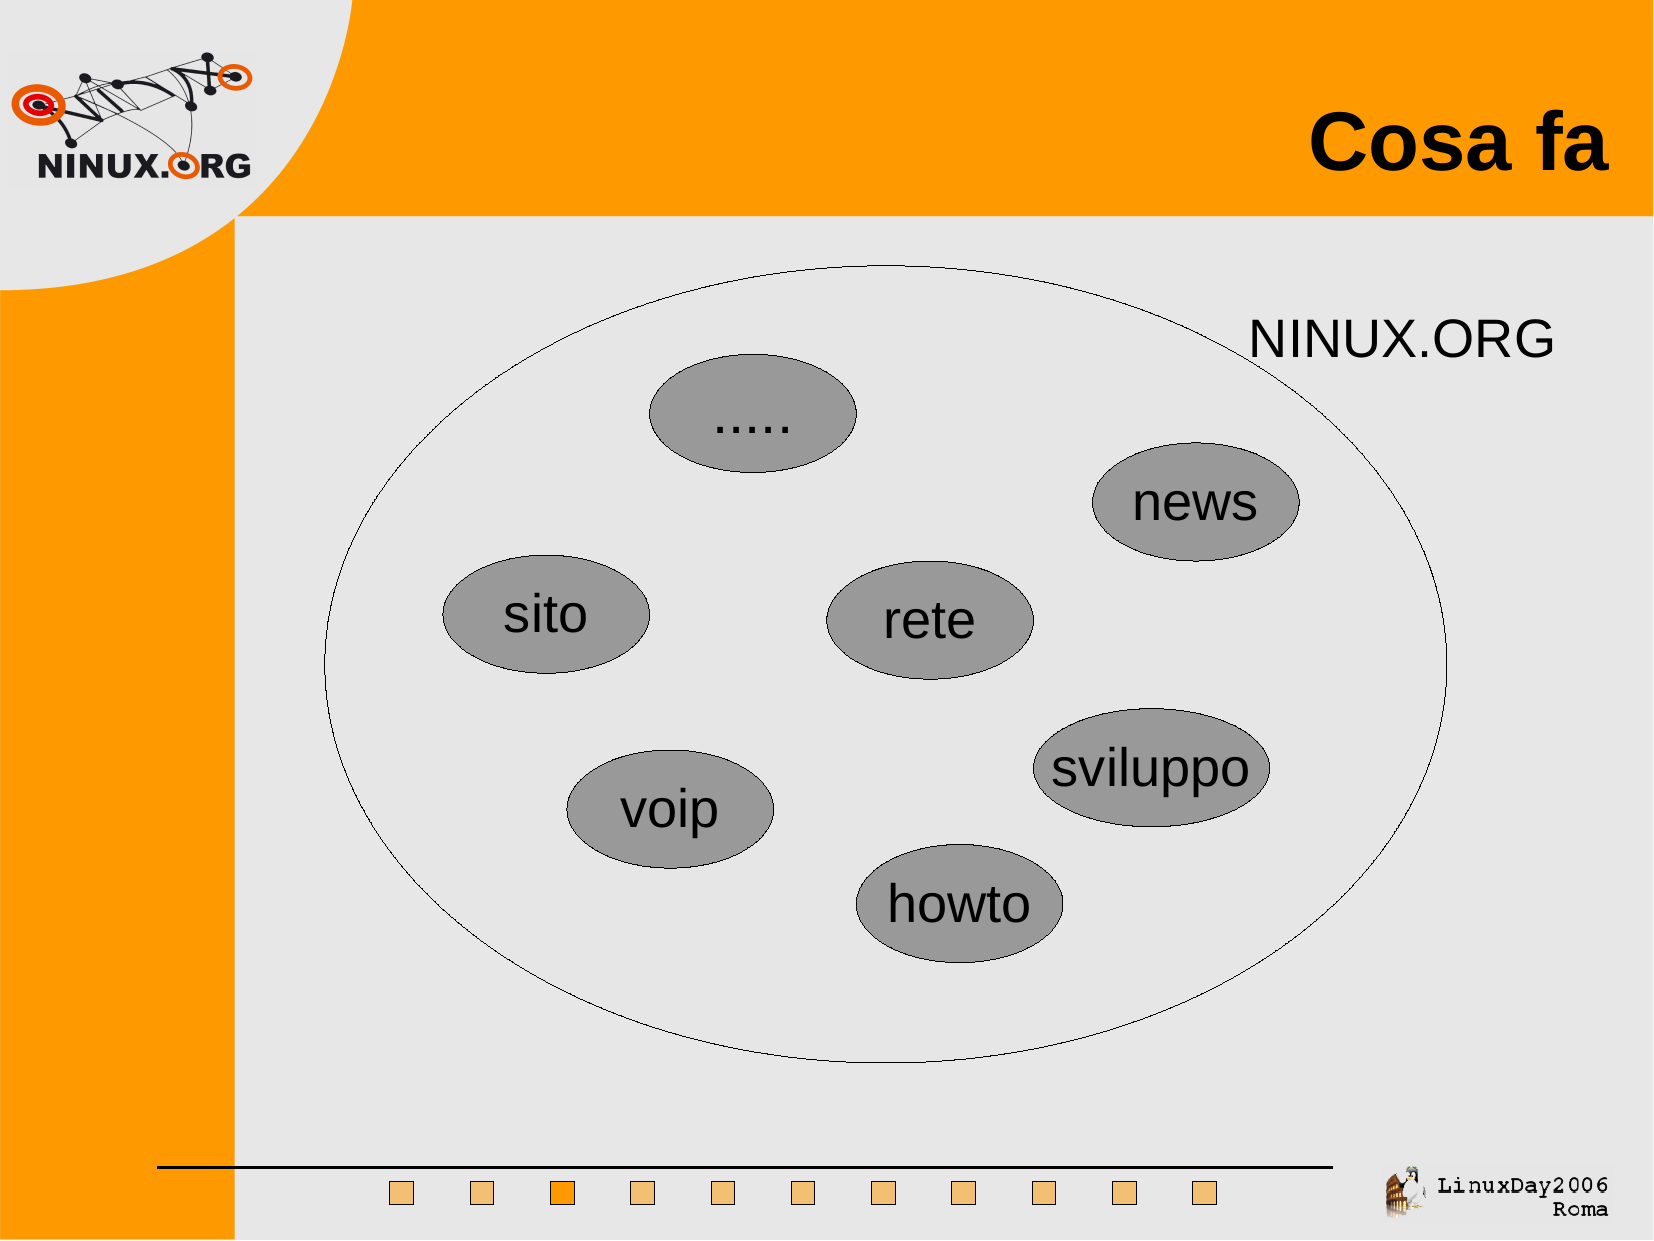

Cosa fa
NINUX.ORG
.....
news
sito
rete
sviluppo
voip
howto